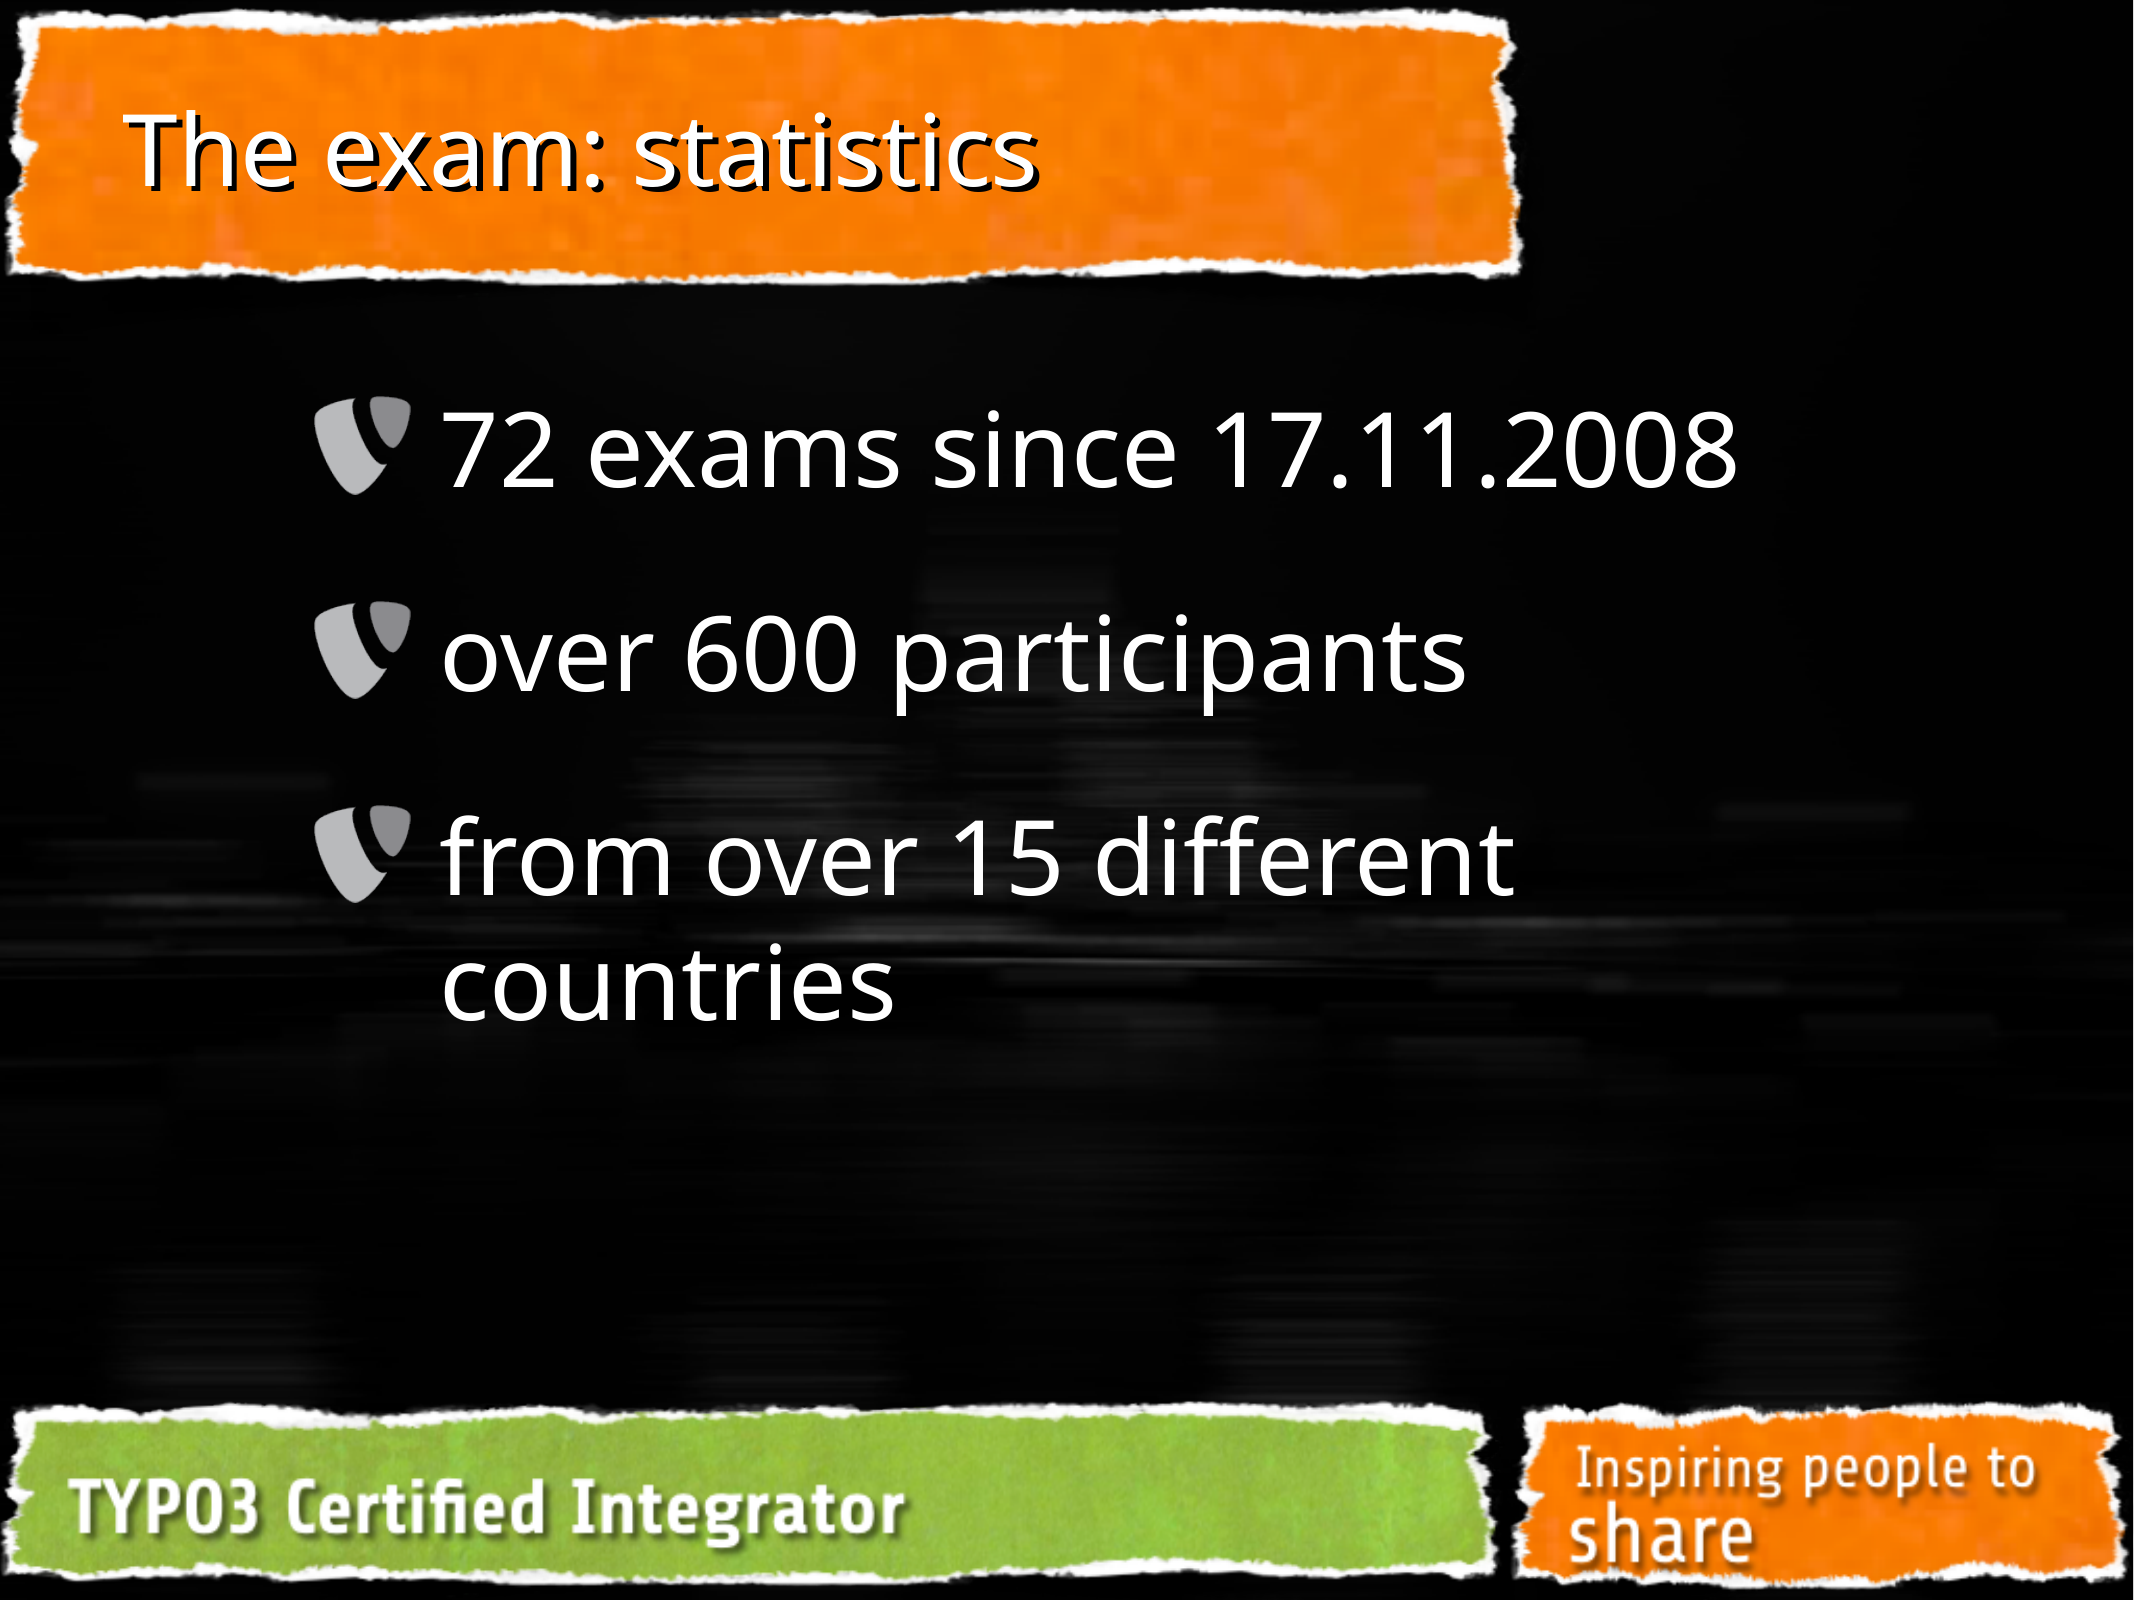

# The exam: statistics
72 exams since 17.11.2008
over 600 participants
from over 15 different countries